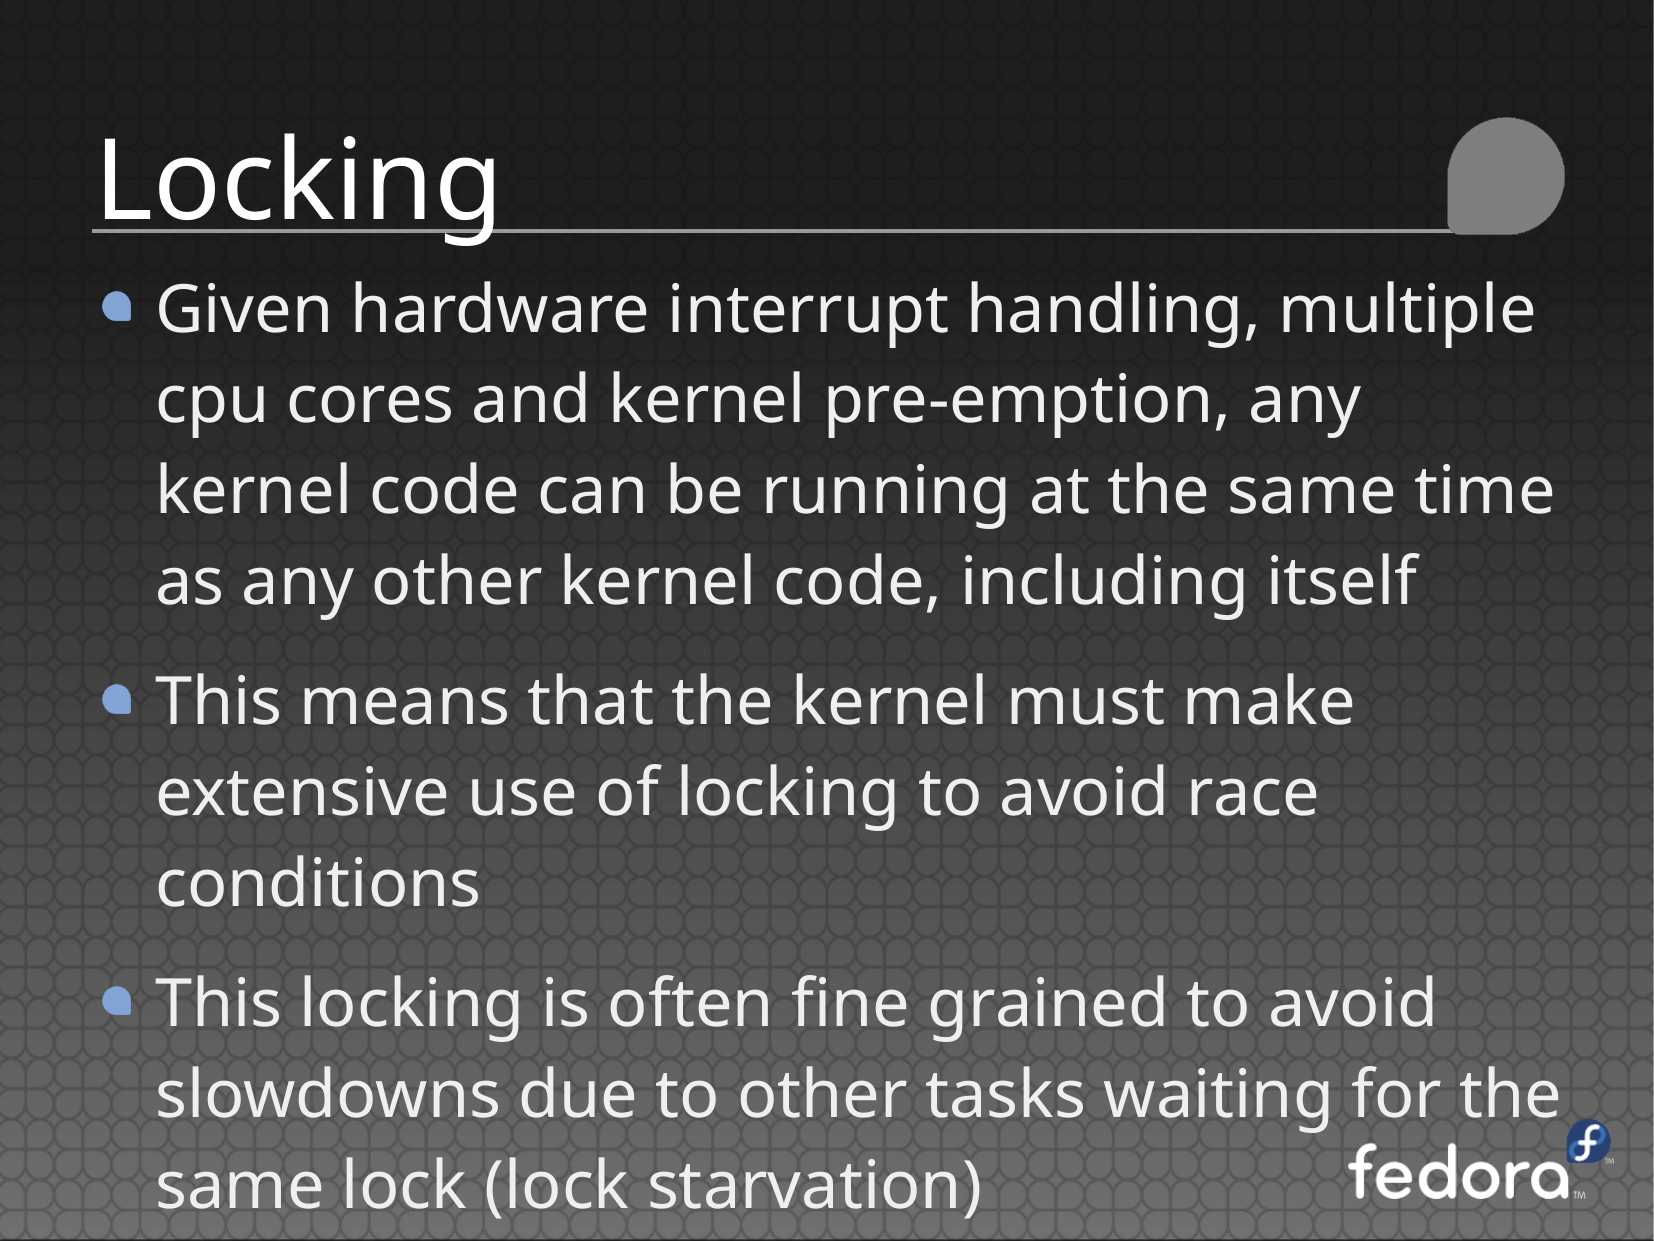

Locking
# Given hardware interrupt handling, multiple cpu cores and kernel pre-emption, any kernel code can be running at the same time as any other kernel code, including itself
This means that the kernel must make extensive use of locking to avoid race conditions
This locking is often fine grained to avoid slowdowns due to other tasks waiting for the same lock (lock starvation)